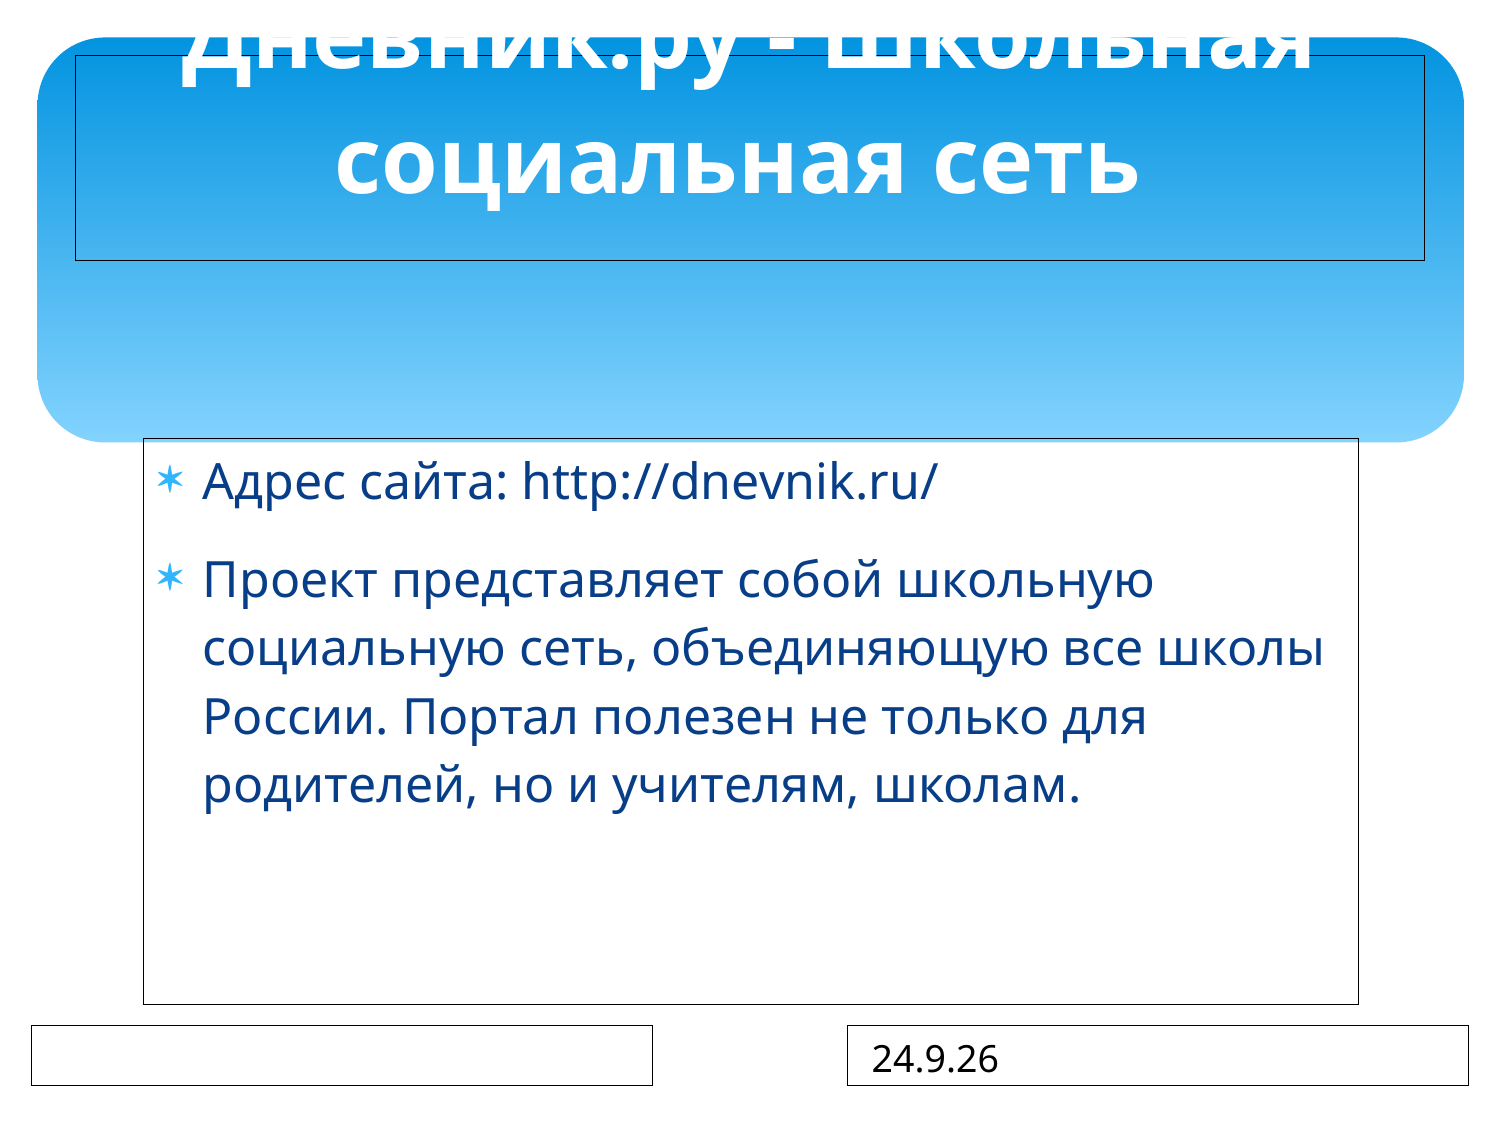

Дневник.ру - Школьная социальная сеть
# Адрес сайта: http://dnevnik.ru/
Проект представляет собой школьную социальную сеть, объединяющую все школы России. Портал полезен не только для родителей, но и учителям, школам.